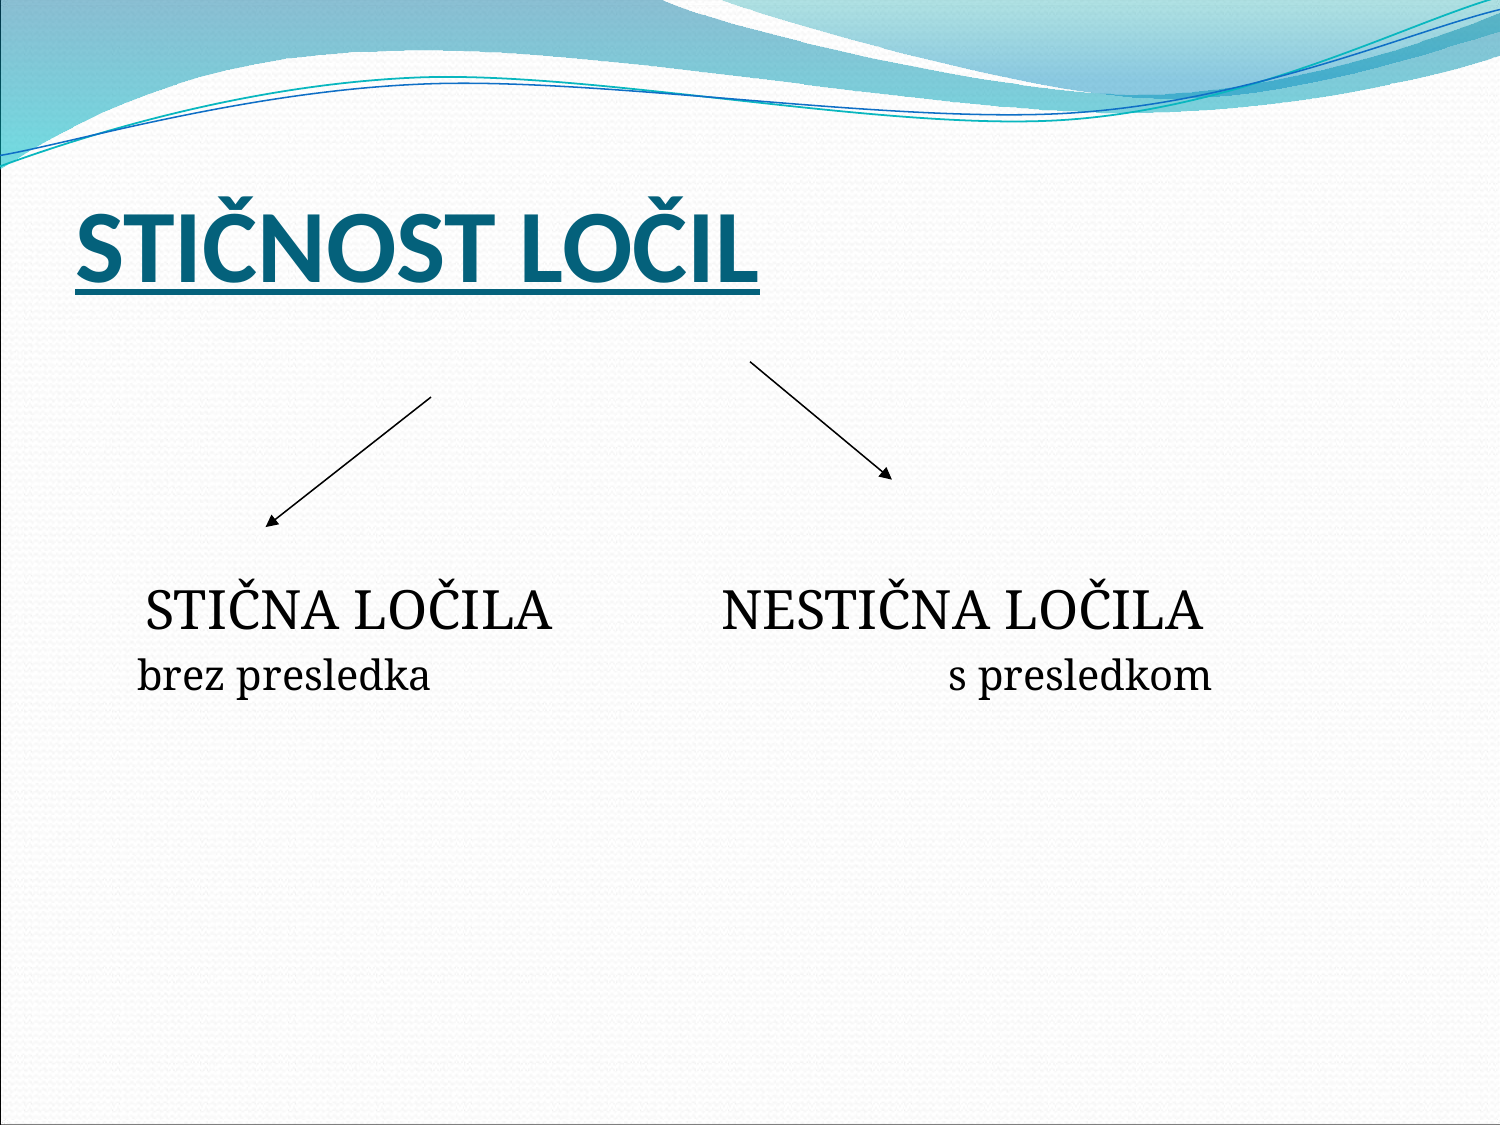

# STIČNOST LOČIL
STIČNA LOČILA NESTIČNA LOČILA
brez presledka s presledkom